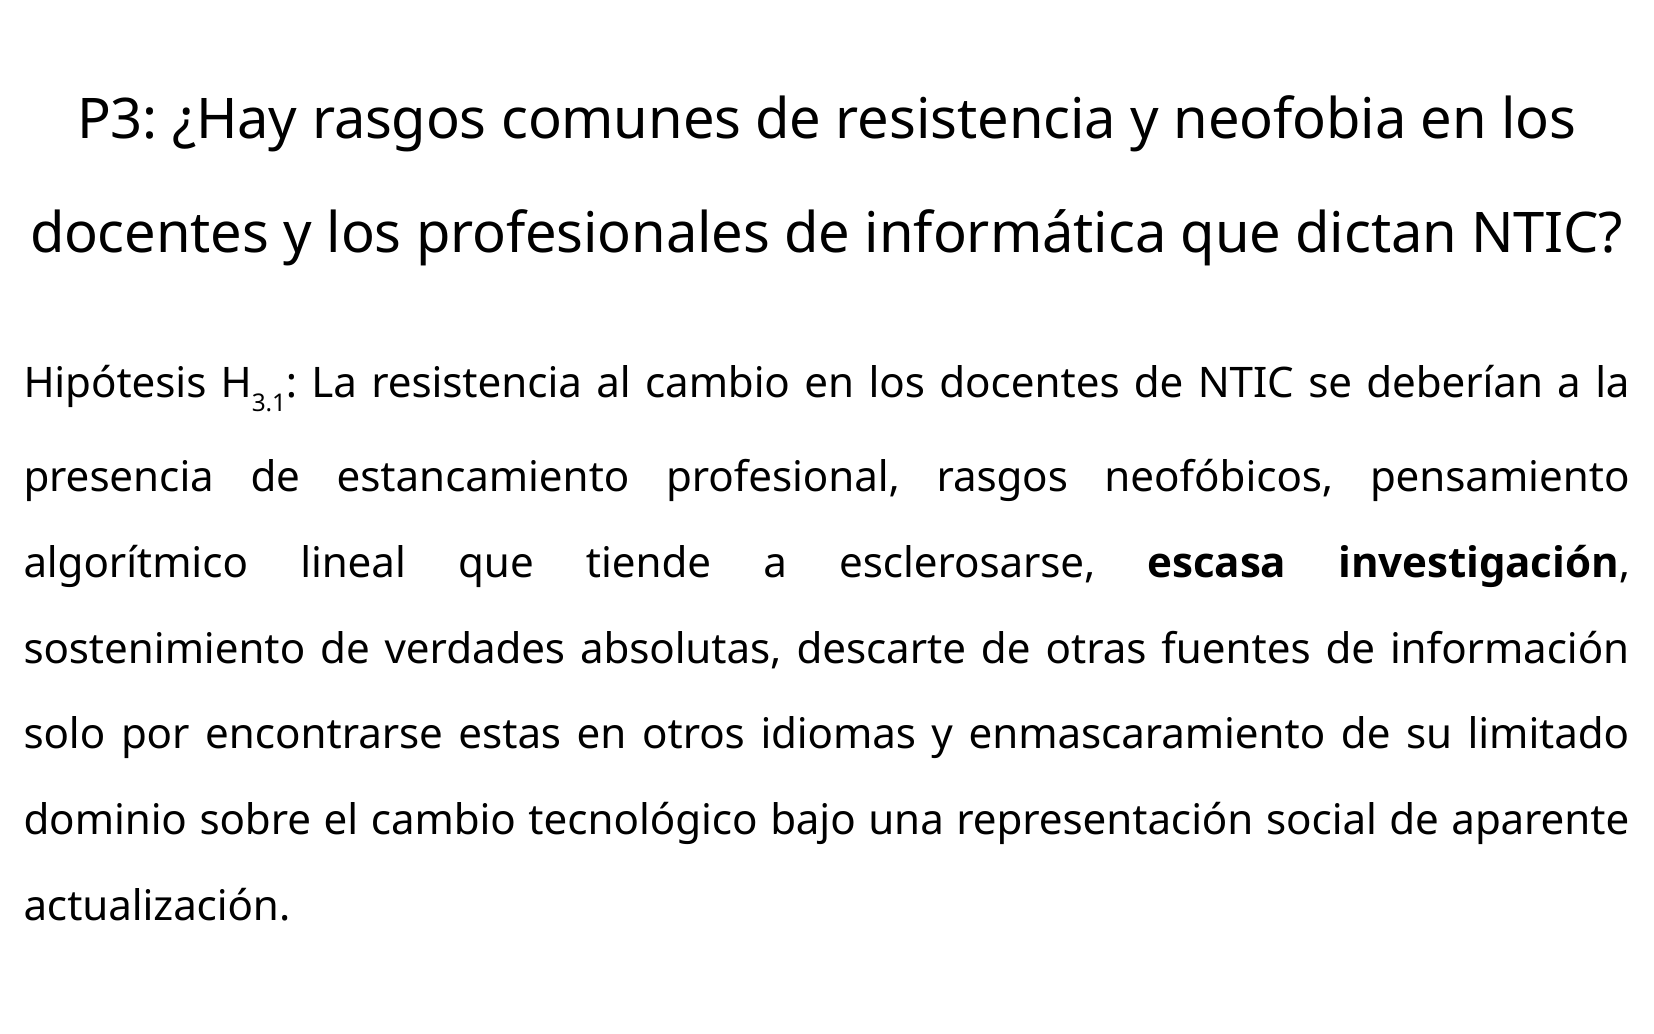

P3: ¿Hay rasgos comunes de resistencia y neofobia en los docentes y los profesionales de informática que dictan NTIC?
Hipótesis H3.1: La resistencia al cambio en los docentes de NTIC se deberían a la presencia de estancamiento profesional, rasgos neofóbicos, pensamiento algorítmico lineal que tiende a esclerosarse, escasa investigación, sostenimiento de verdades absolutas, descarte de otras fuentes de información solo por encontrarse estas en otros idiomas y enmascaramiento de su limitado dominio sobre el cambio tecnológico bajo una representación social de aparente actualización.